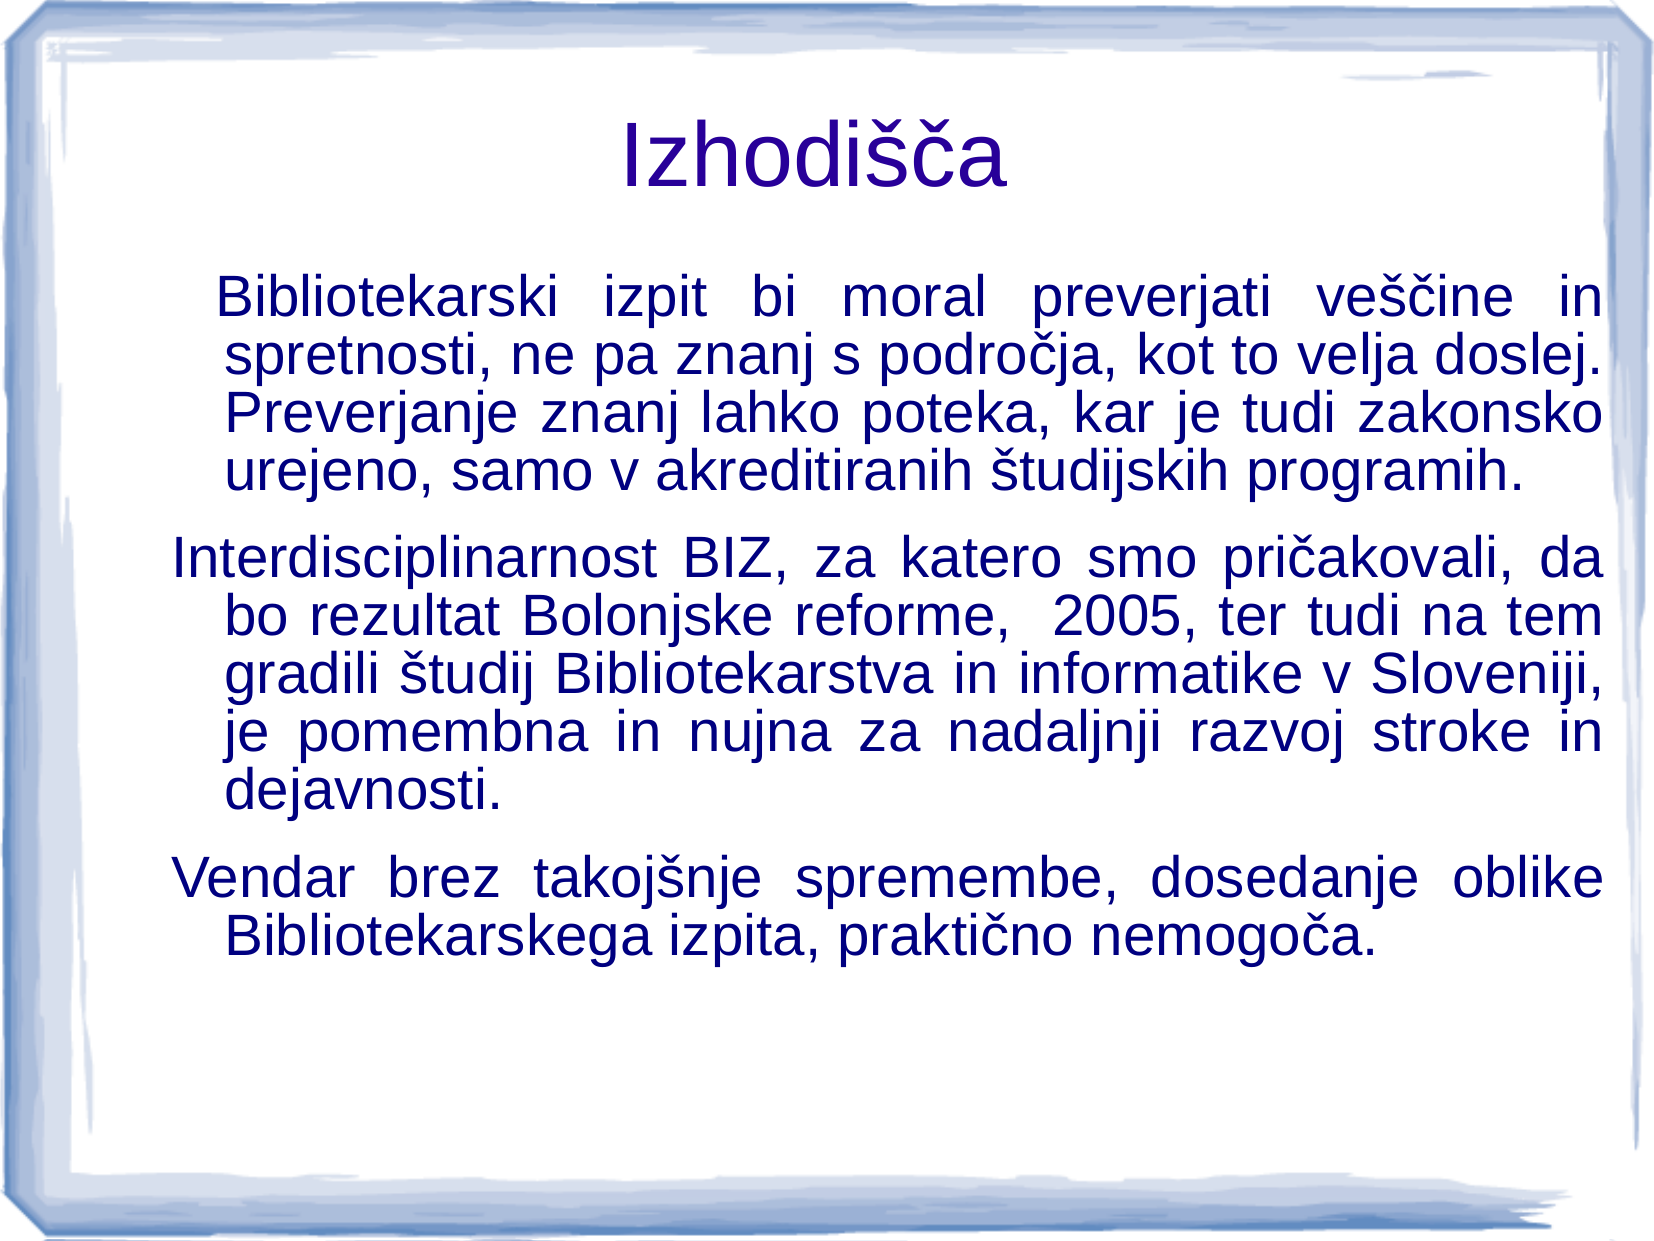

# Izhodišča
 Bibliotekarski izpit bi moral preverjati veščine in spretnosti, ne pa znanj s področja, kot to velja doslej. Preverjanje znanj lahko poteka, kar je tudi zakonsko urejeno, samo v akreditiranih študijskih programih.
Interdisciplinarnost BIZ, za katero smo pričakovali, da bo rezultat Bolonjske reforme, 2005, ter tudi na tem gradili študij Bibliotekarstva in informatike v Sloveniji, je pomembna in nujna za nadaljnji razvoj stroke in dejavnosti.
Vendar brez takojšnje spremembe, dosedanje oblike Bibliotekarskega izpita, praktično nemogoča.